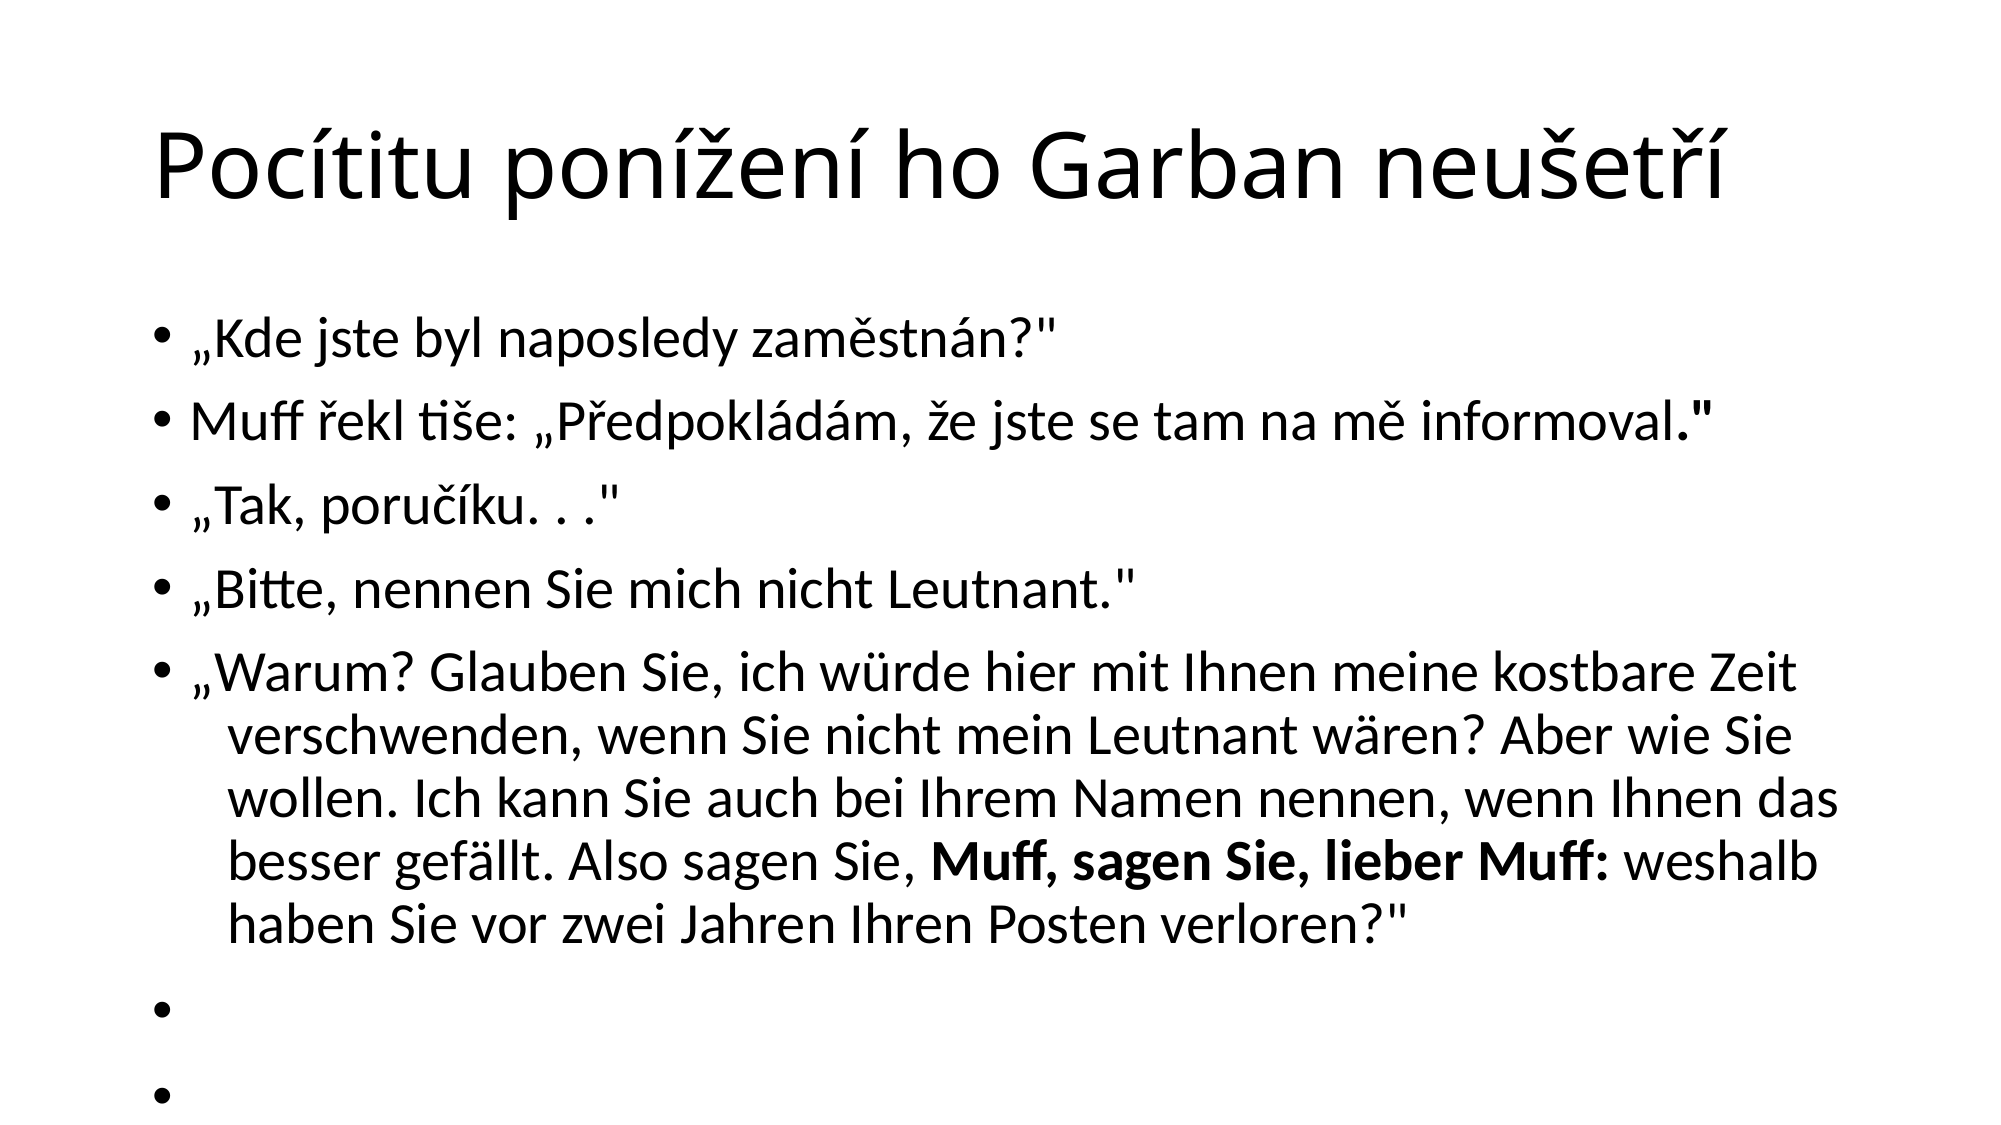

# Pocítitu ponížení ho Garban neušetří
„Kde jste byl naposledy zaměstnán?"
Muff řekl tiše: „Předpokládám, že jste se tam na mě informoval."
„Tak, poručíku. . ."
„Bitte, nennen Sie mich nicht Leutnant."
„Warum? Glauben Sie, ich würde hier mit Ihnen meine kostbare Zeit verschwenden, wenn Sie nicht mein Leutnant wären? Aber wie Sie wollen. Ich kann Sie auch bei Ihrem Namen nennen, wenn Ihnen das besser gefällt. Also sagen Sie, Muff, sagen Sie, lieber Muff: weshalb haben Sie vor zwei Jahren Ihren Posten verloren?"